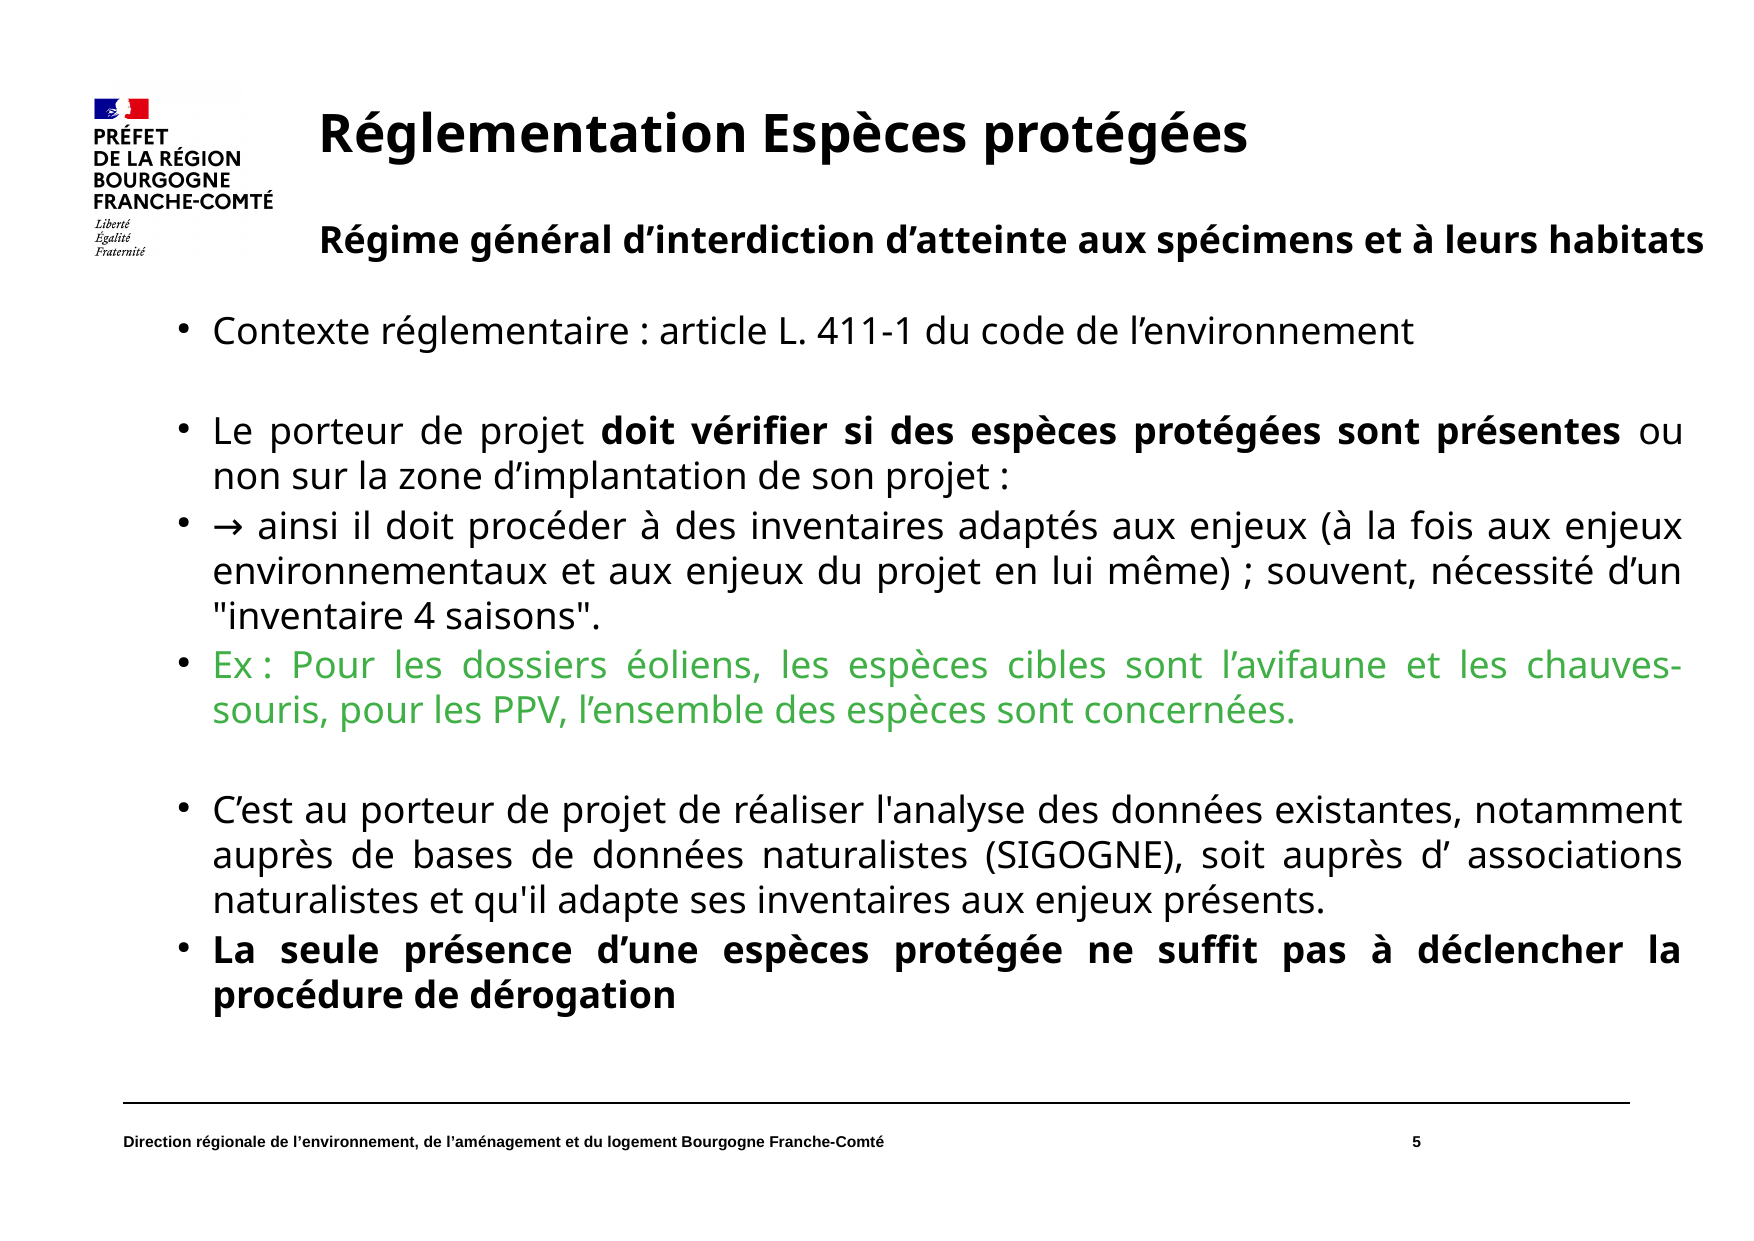

# Réglementation Espèces protégées Régime général d’interdiction d’atteinte aux spécimens et à leurs habitats
Contexte réglementaire : article L. 411-1 du code de l’environnement
Le porteur de projet doit vérifier si des espèces protégées sont présentes ou non sur la zone d’implantation de son projet :
→ ainsi il doit procéder à des inventaires adaptés aux enjeux (à la fois aux enjeux environnementaux et aux enjeux du projet en lui même) ; souvent, nécessité d’un "inventaire 4 saisons".
Ex : Pour les dossiers éoliens, les espèces cibles sont l’avifaune et les chauves-souris, pour les PPV, l’ensemble des espèces sont concernées.
C’est au porteur de projet de réaliser l'analyse des données existantes, notamment auprès de bases de données naturalistes (SIGOGNE), soit auprès d’ associations naturalistes et qu'il adapte ses inventaires aux enjeux présents.
La seule présence d’une espèces protégée ne suffit pas à déclencher la procédure de dérogation
Direction régionale de l’environnement, de l’aménagement et du logement Auvergne-Rhône-Alpes
5